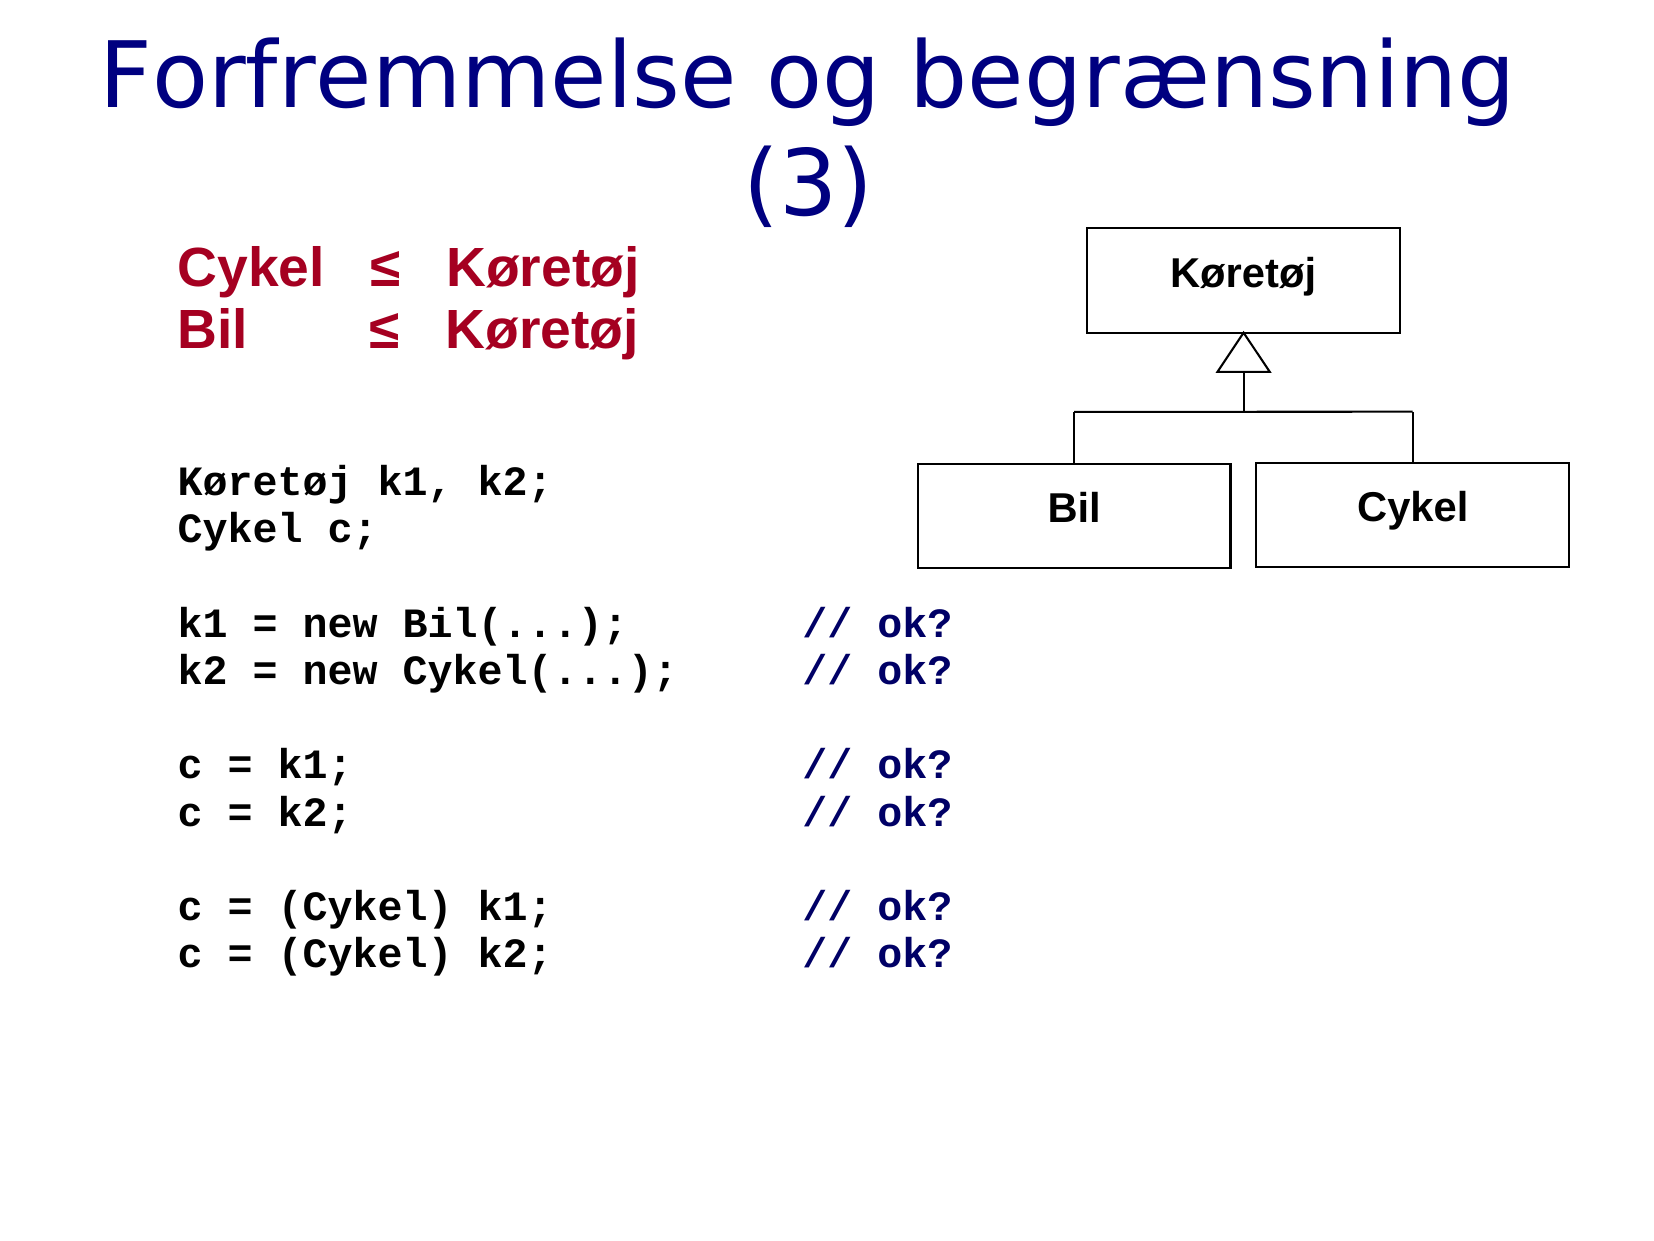

# Forfremmelse og begrænsning (3)
Cykel ≤ Køretøj
Bil ≤ Køretøj
Køretøj
Køretøj k1, k2;
Cykel c;
k1 = new Bil(...); // ok?
k2 = new Cykel(...); // ok?
c = k1; // ok?
c = k2; // ok?
c = (Cykel) k1; // ok?
c = (Cykel) k2; // ok?
Cykel
Bil